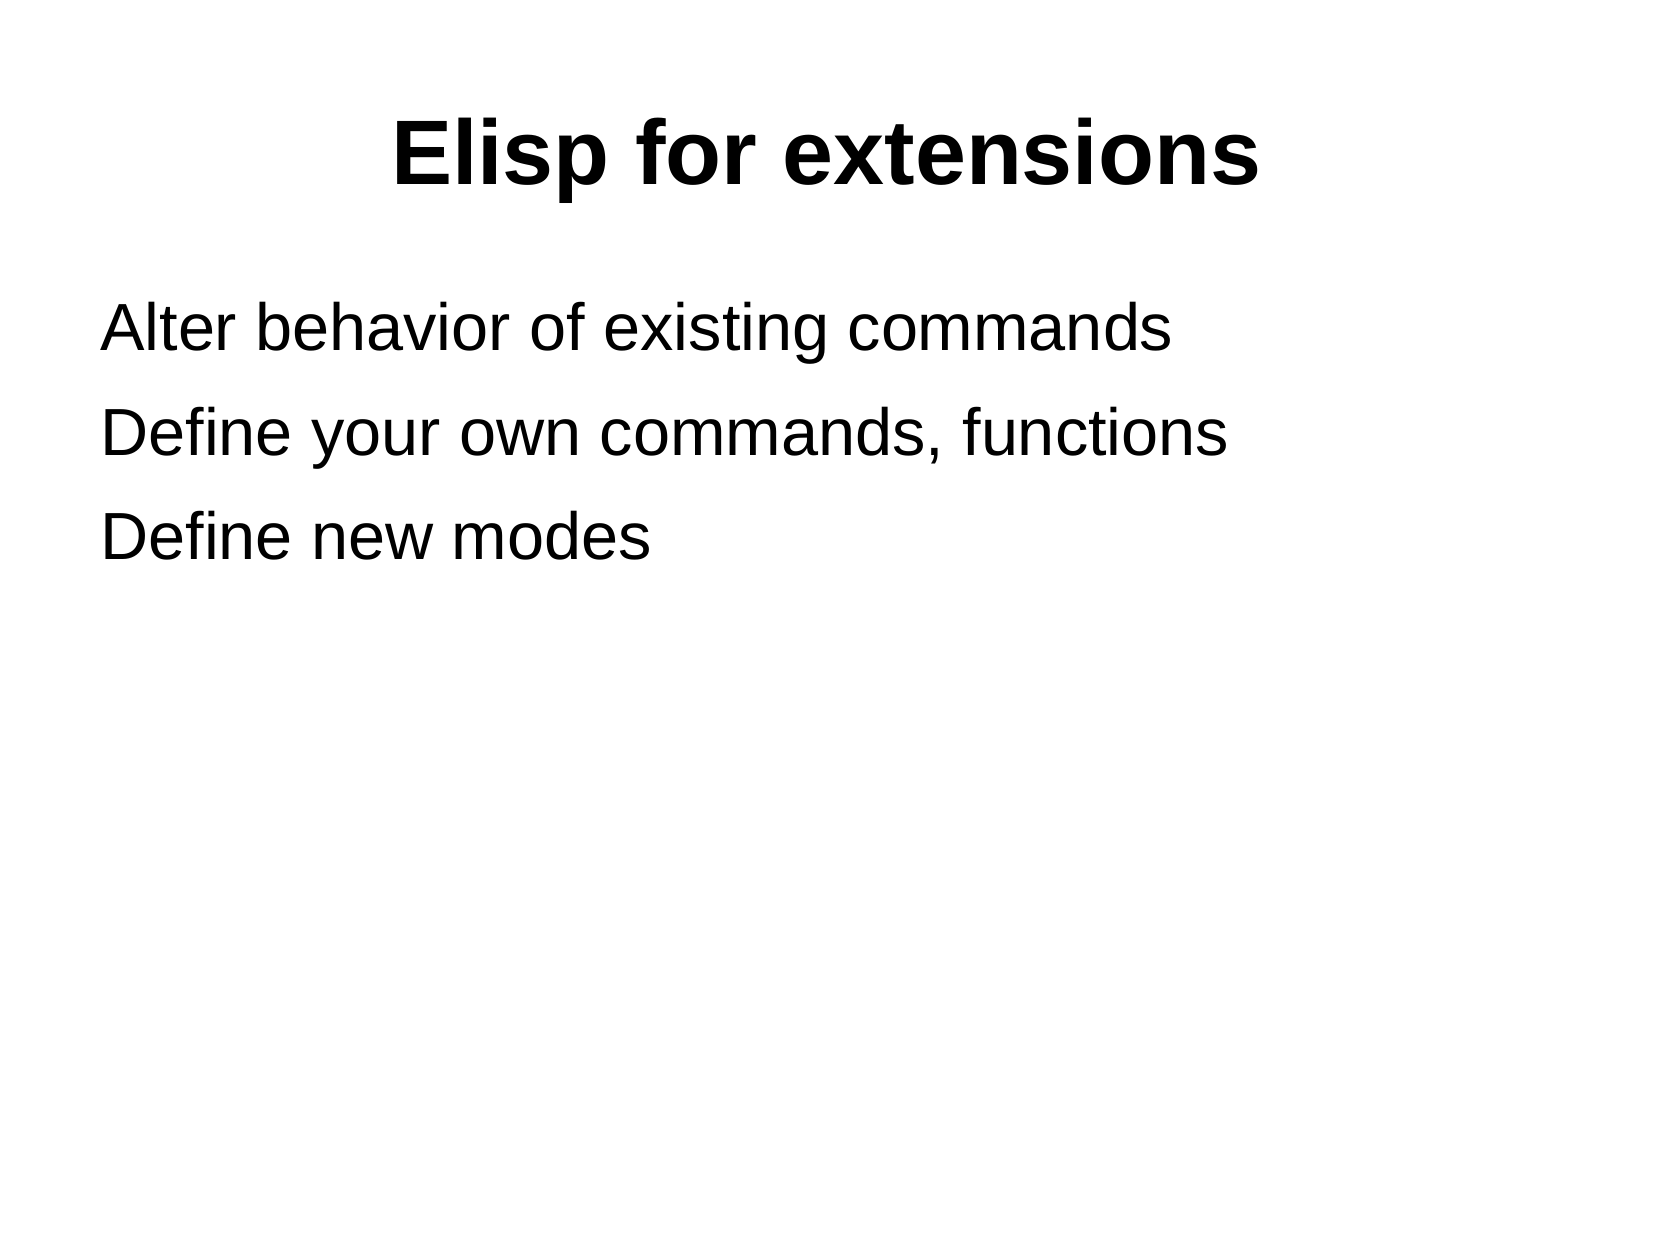

# Elisp for extensions
Alter behavior of existing commands
Define your own commands, functions
Define new modes